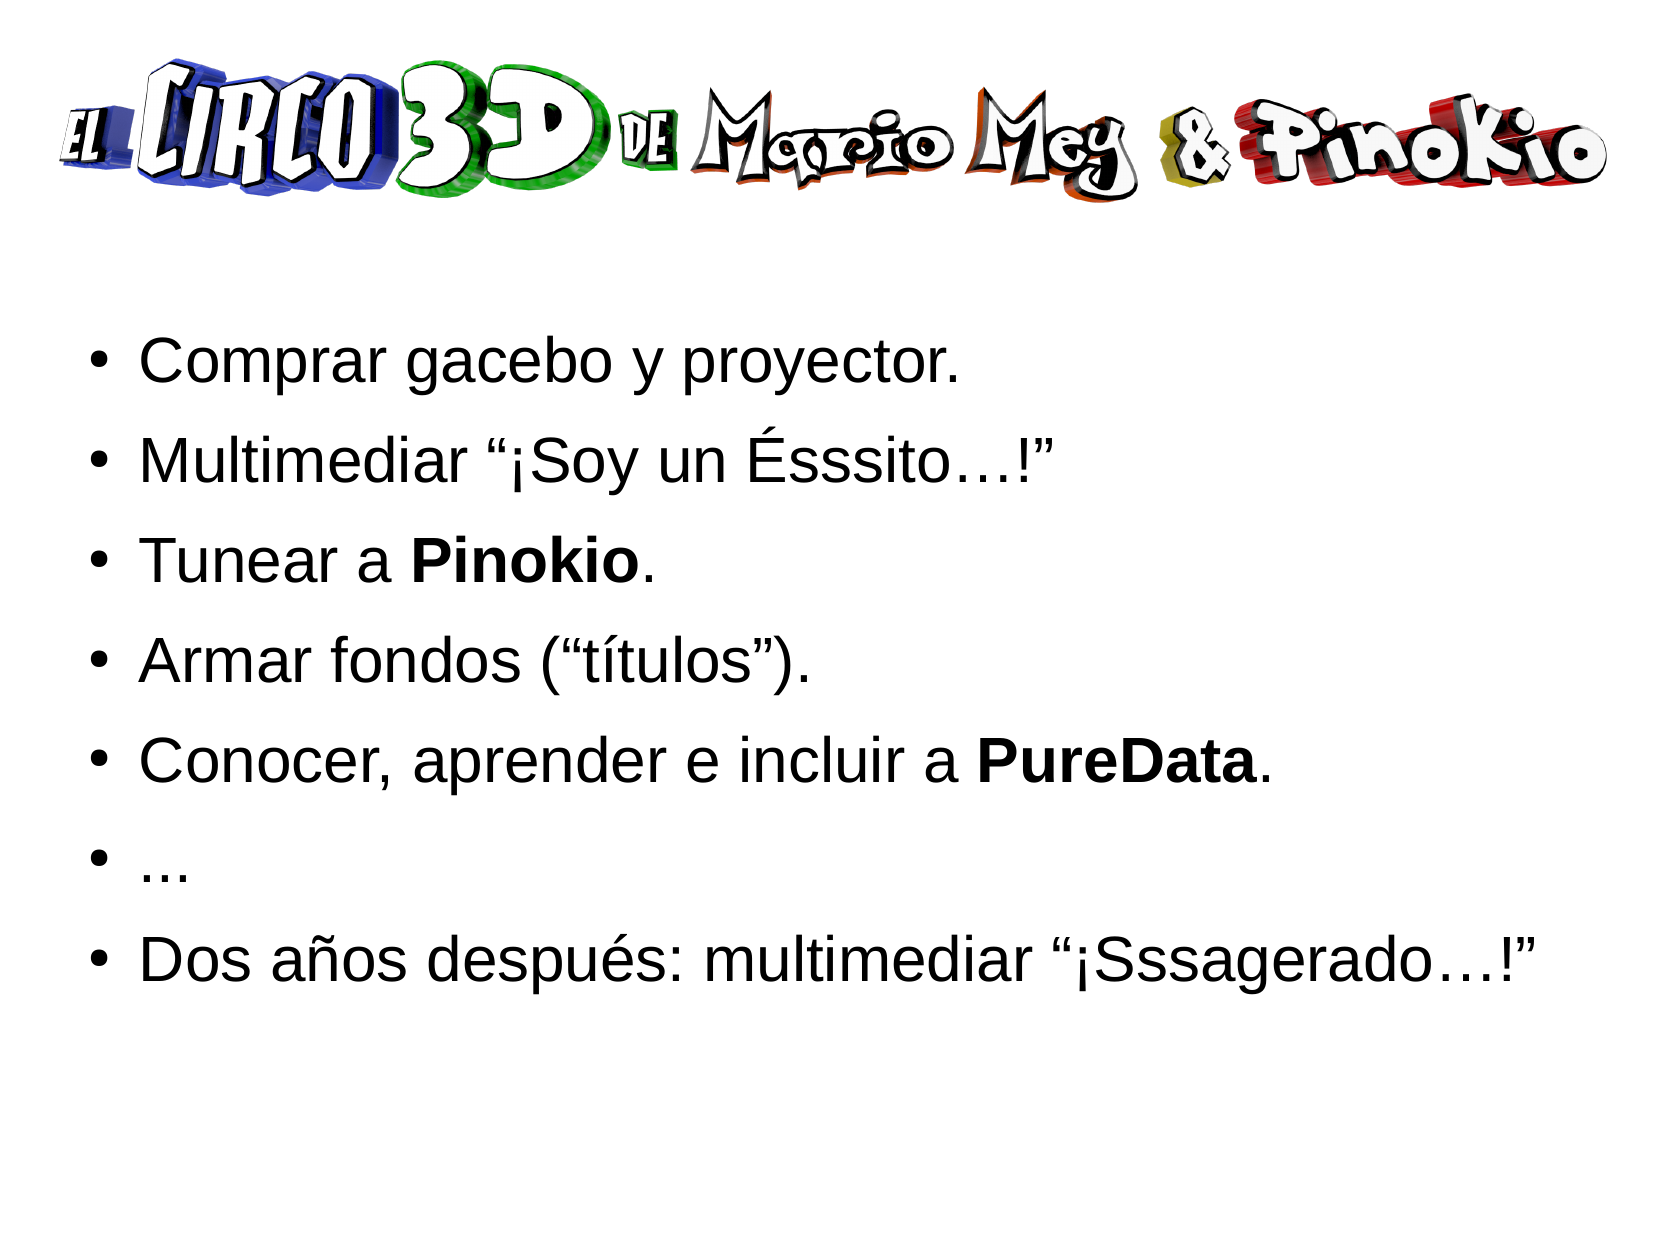

# Comprar gacebo y proyector.
Multimediar “¡Soy un Ésssito…!”
Tunear a Pinokio.
Armar fondos (“títulos”).
Conocer, aprender e incluir a PureData.
...
Dos años después: multimediar “¡Sssagerado…!”